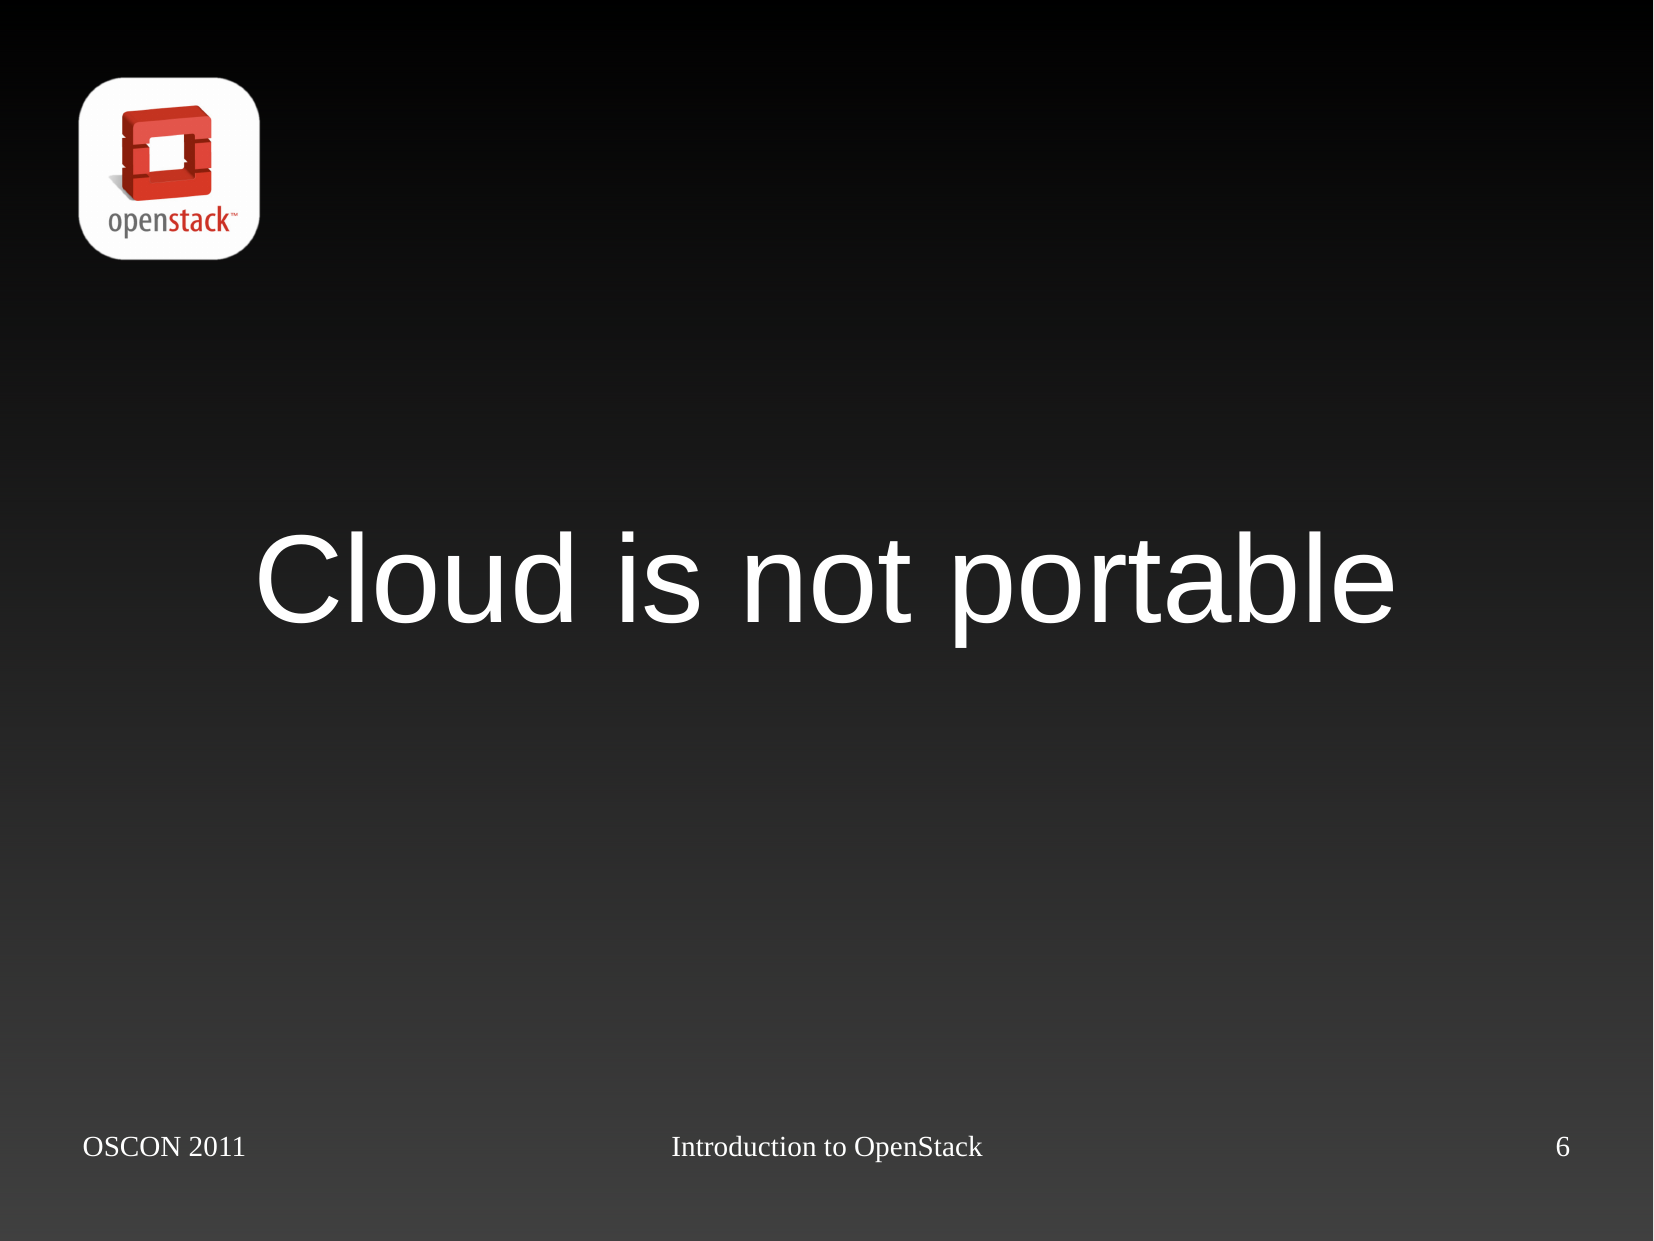

# Cloud is not portable
OSCON 2011
Introduction to OpenStack
6